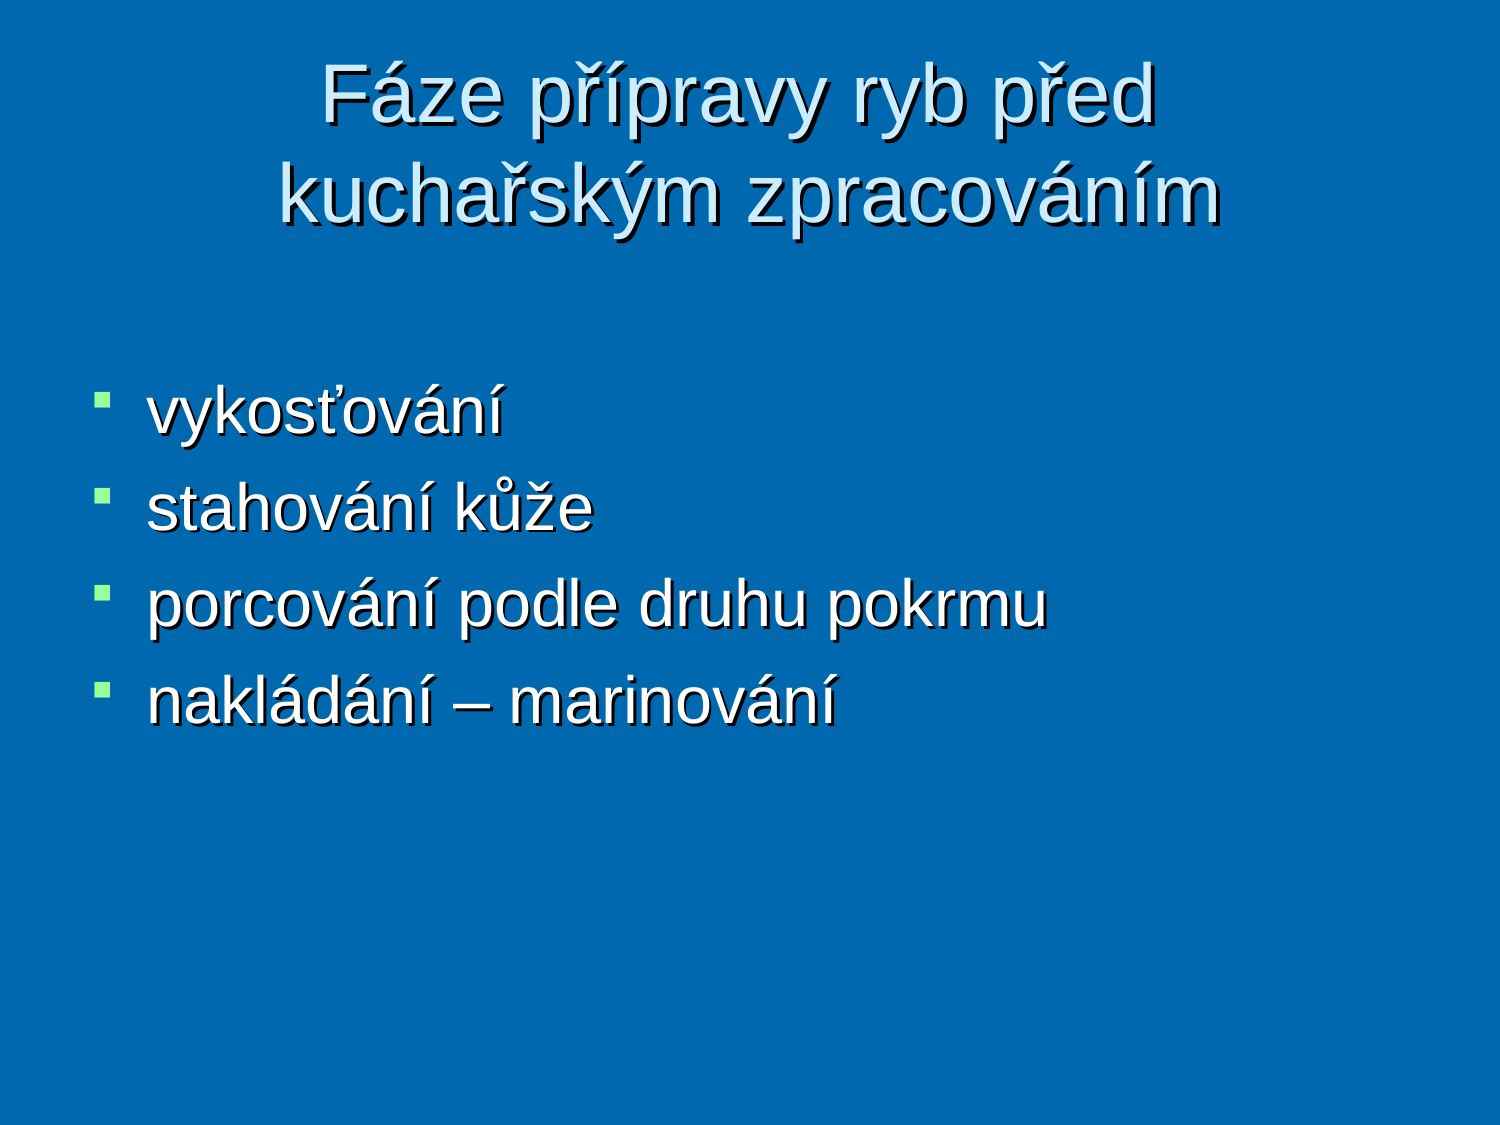

# Fáze přípravy ryb před kuchařským zpracováním
vykosťování
stahování kůže
porcování podle druhu pokrmu
nakládání – marinování